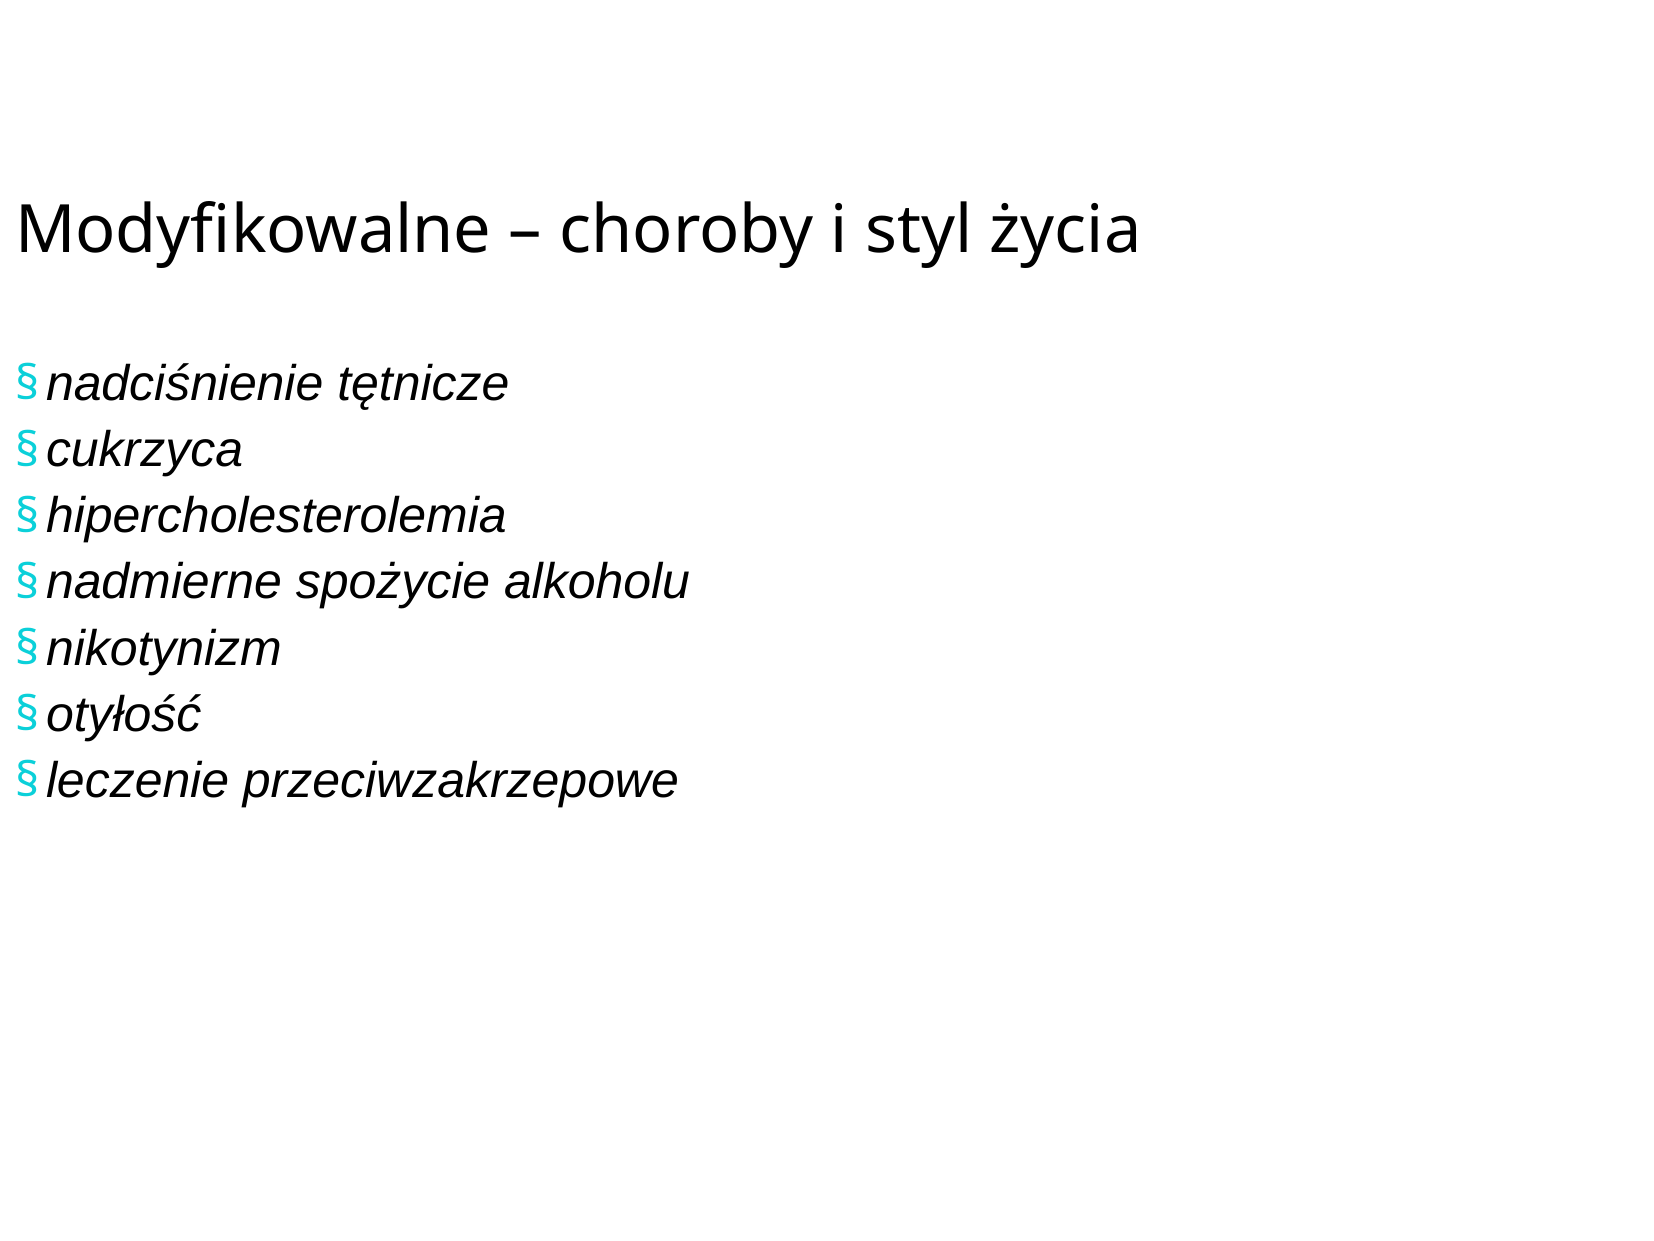

# Modyfikowalne – choroby i styl życia
nadciśnienie tętnicze
cukrzyca
hipercholesterolemia
nadmierne spożycie alkoholu
nikotynizm
otyłość
leczenie przeciwzakrzepowe